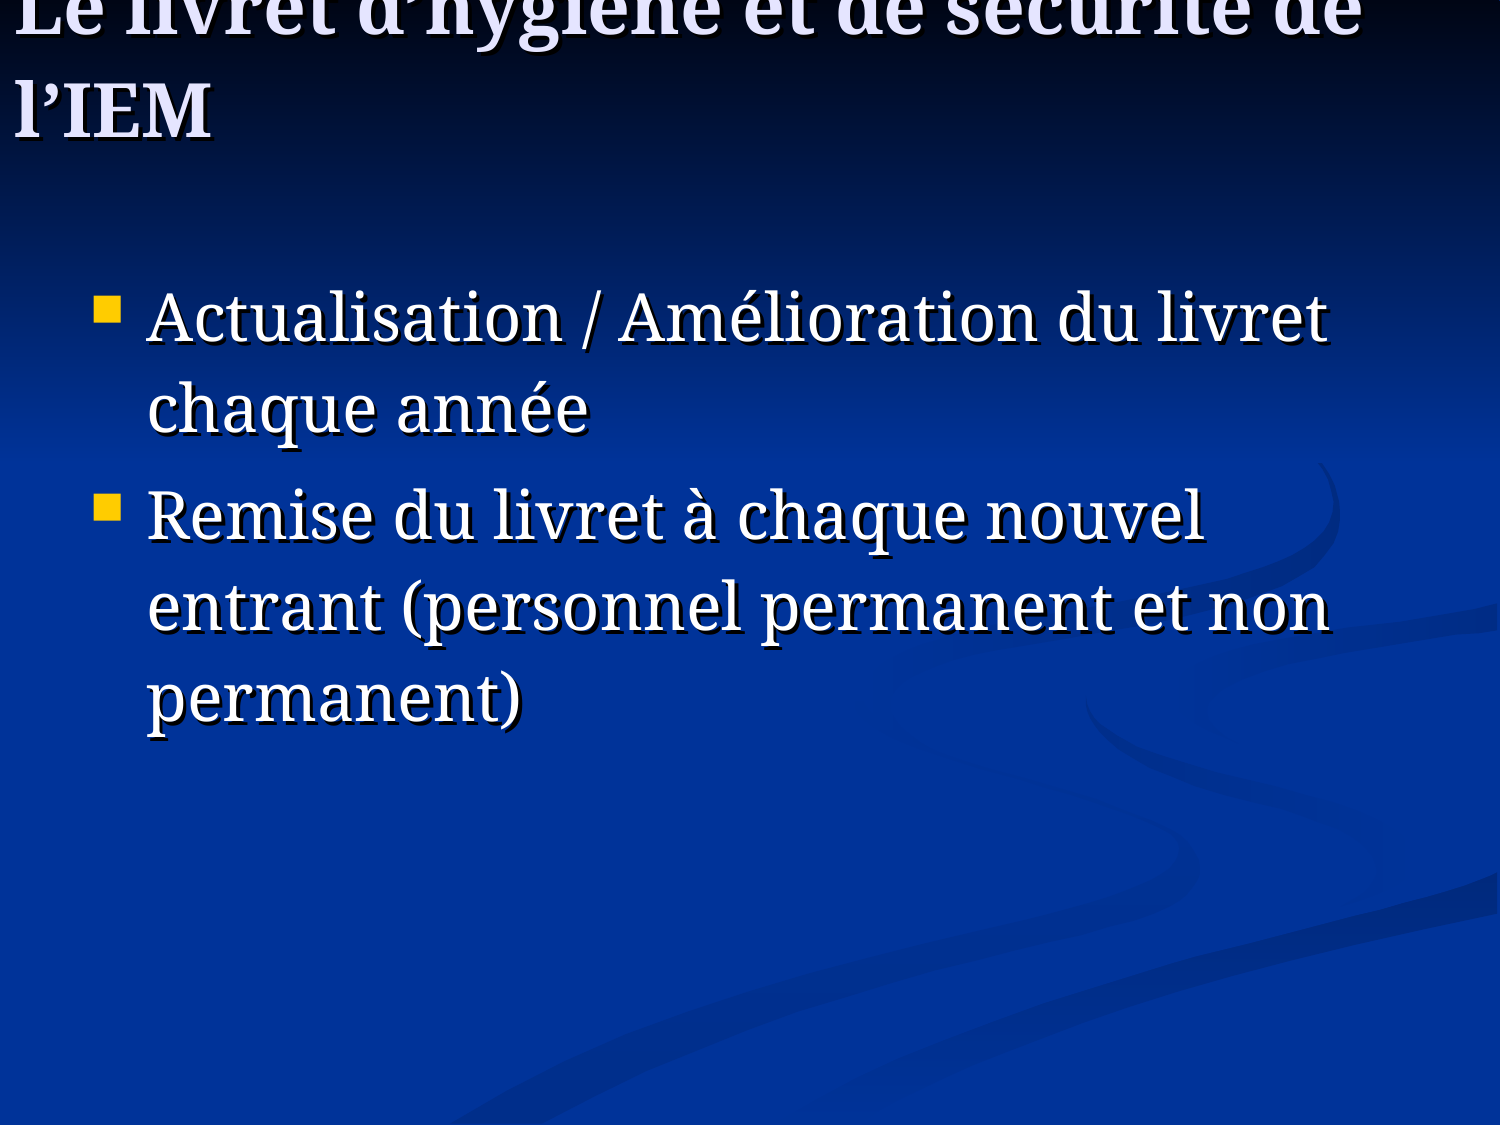

# Le livret d’hygiène et de sécurité de l’IEM
Actualisation / Amélioration du livret chaque année
Remise du livret à chaque nouvel entrant (personnel permanent et non permanent)